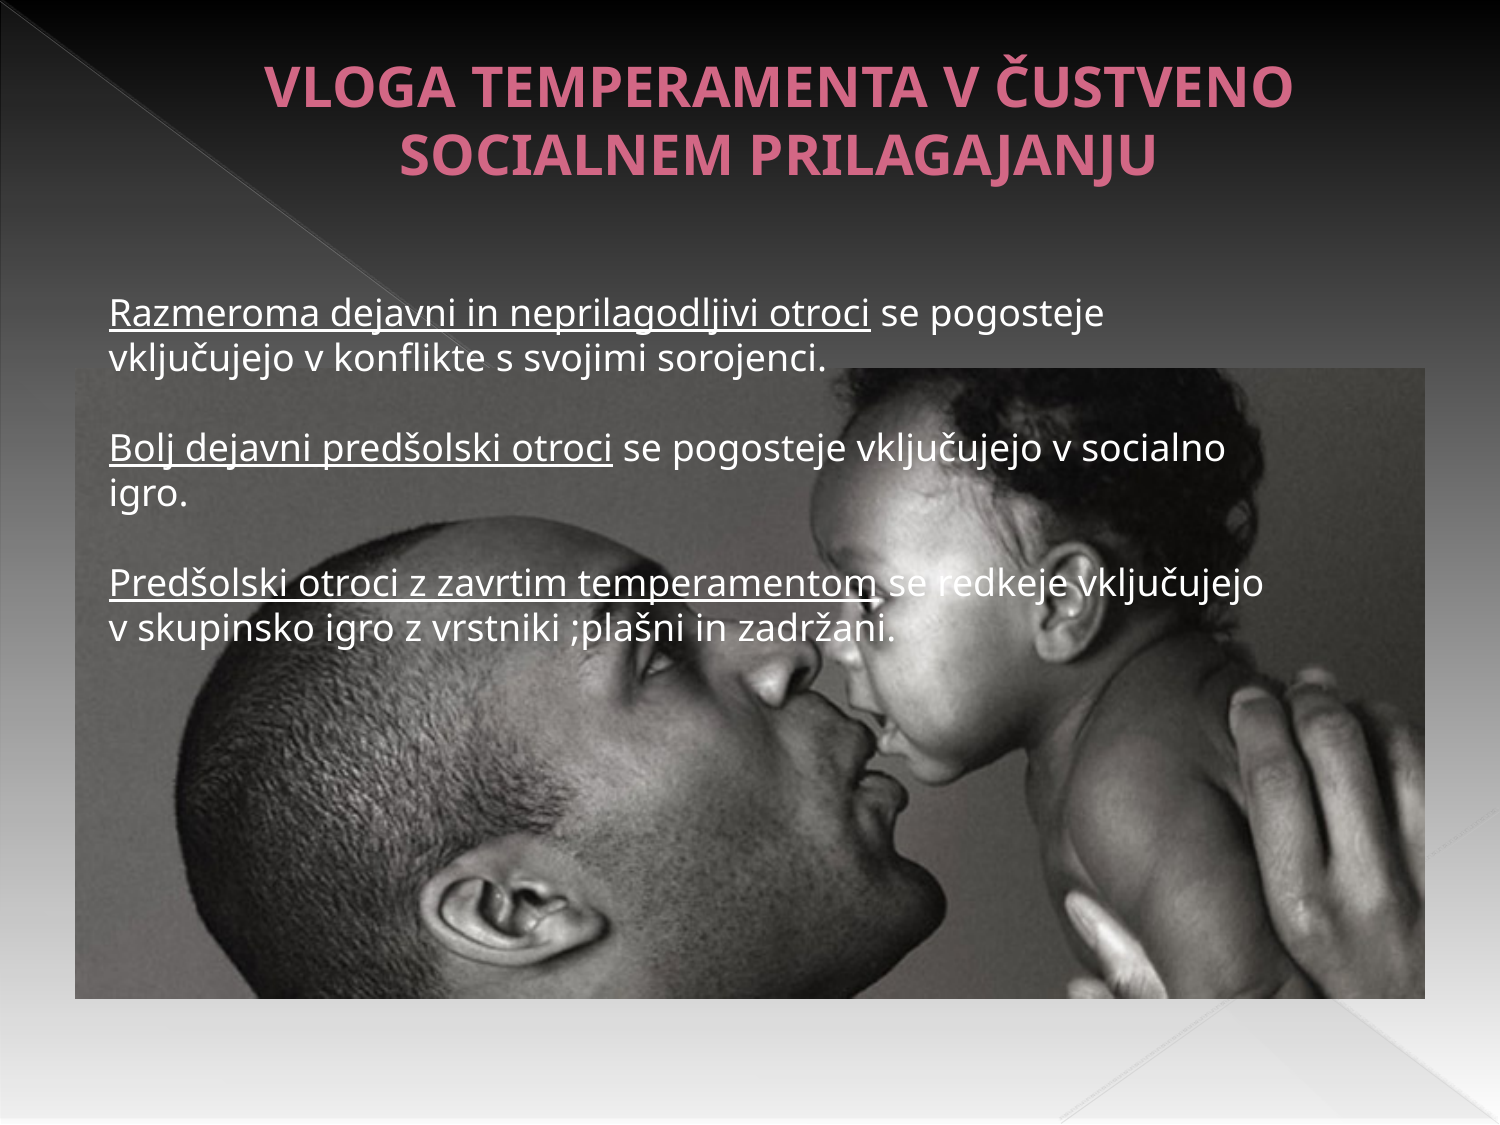

# VLOGA TEMPERAMENTA V ČUSTVENO SOCIALNEM PRILAGAJANJU
Razmeroma dejavni in neprilagodljivi otroci se pogosteje vključujejo v konflikte s svojimi sorojenci.
Bolj dejavni predšolski otroci se pogosteje vključujejo v socialno igro.
Predšolski otroci z zavrtim temperamentom se redkeje vključujejo v skupinsko igro z vrstniki ;plašni in zadržani.